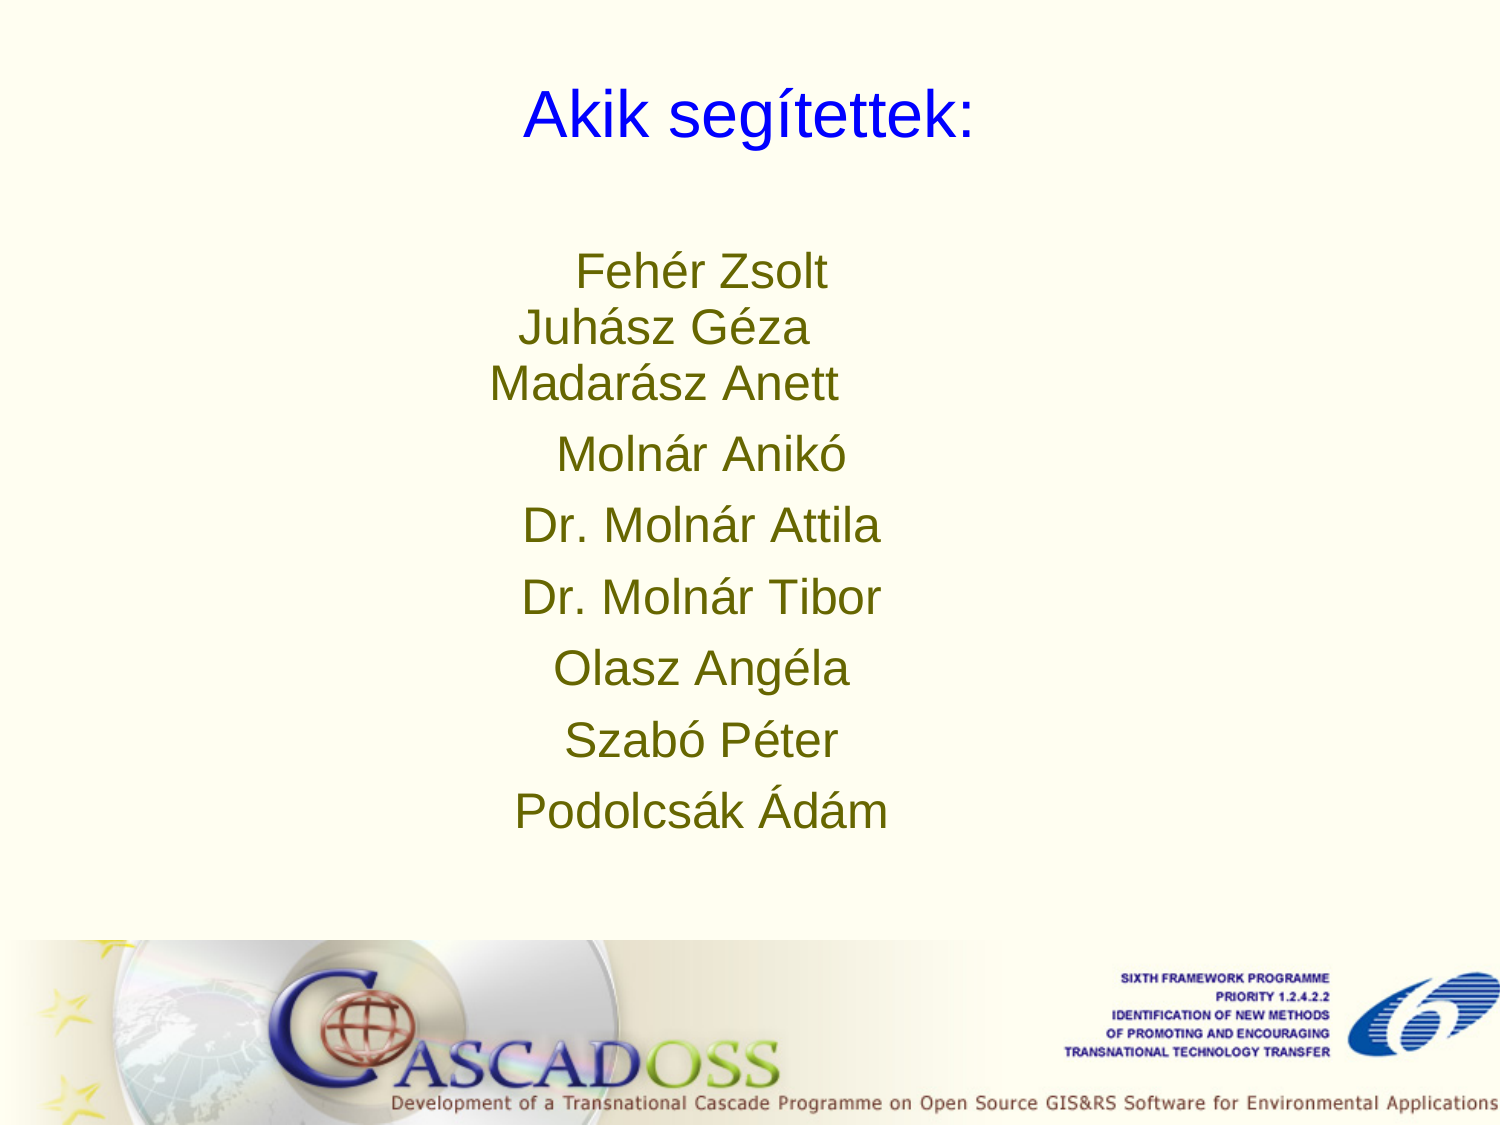

# Akik segítettek:
Fehér Zsolt
Juhász Géza
Madarász Anett
Molnár Anikó
Dr. Molnár Attila
Dr. Molnár Tibor
Olasz Angéla
Szabó Péter
Podolcsák Ádám